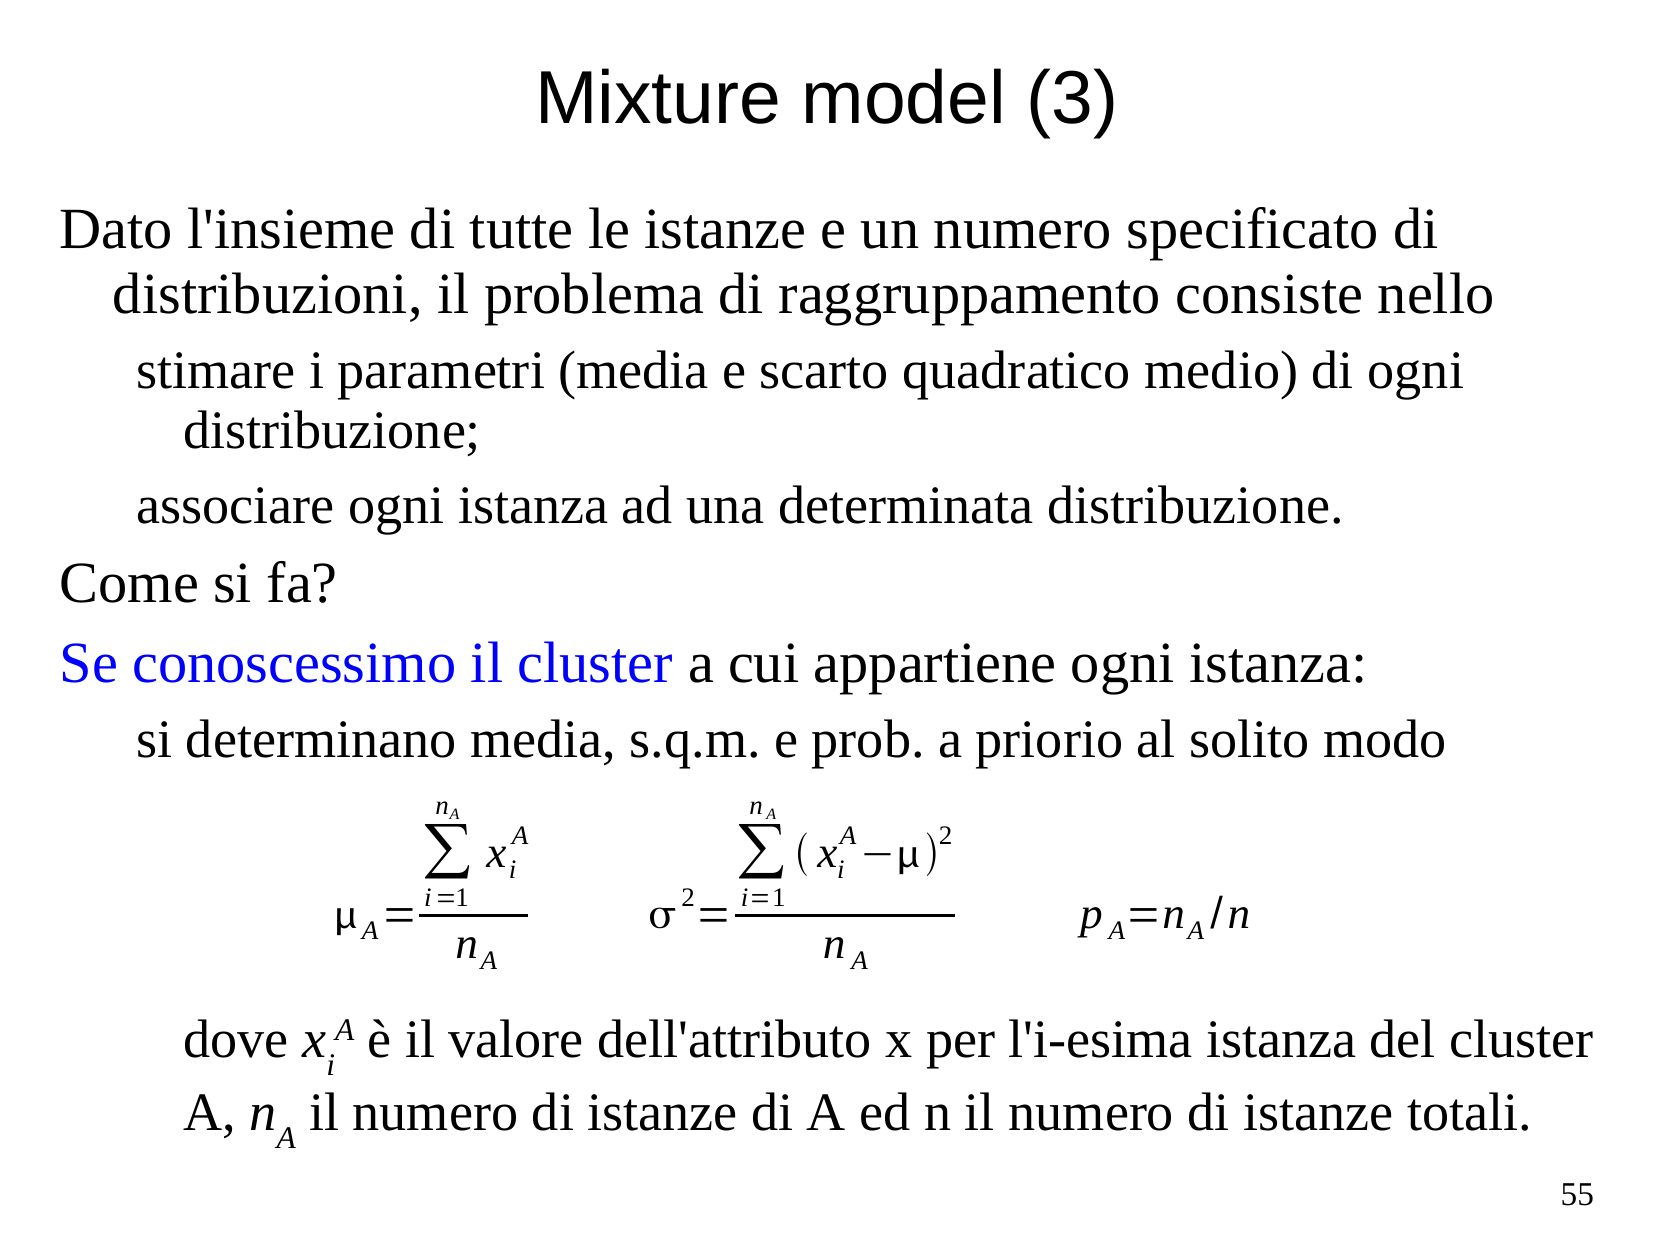

# Mixture model (3)
Dato l'insieme di tutte le istanze e un numero specificato di distribuzioni, il problema di raggruppamento consiste nello
stimare i parametri (media e scarto quadratico medio) di ogni distribuzione;
associare ogni istanza ad una determinata distribuzione.
Come si fa?
Se conoscessimo il cluster a cui appartiene ogni istanza:
si determinano media, s.q.m. e prob. a priorio al solito modo
dove xiA è il valore dell'attributo x per l'i-esima istanza del cluster A, nA il numero di istanze di A ed n il numero di istanze totali.